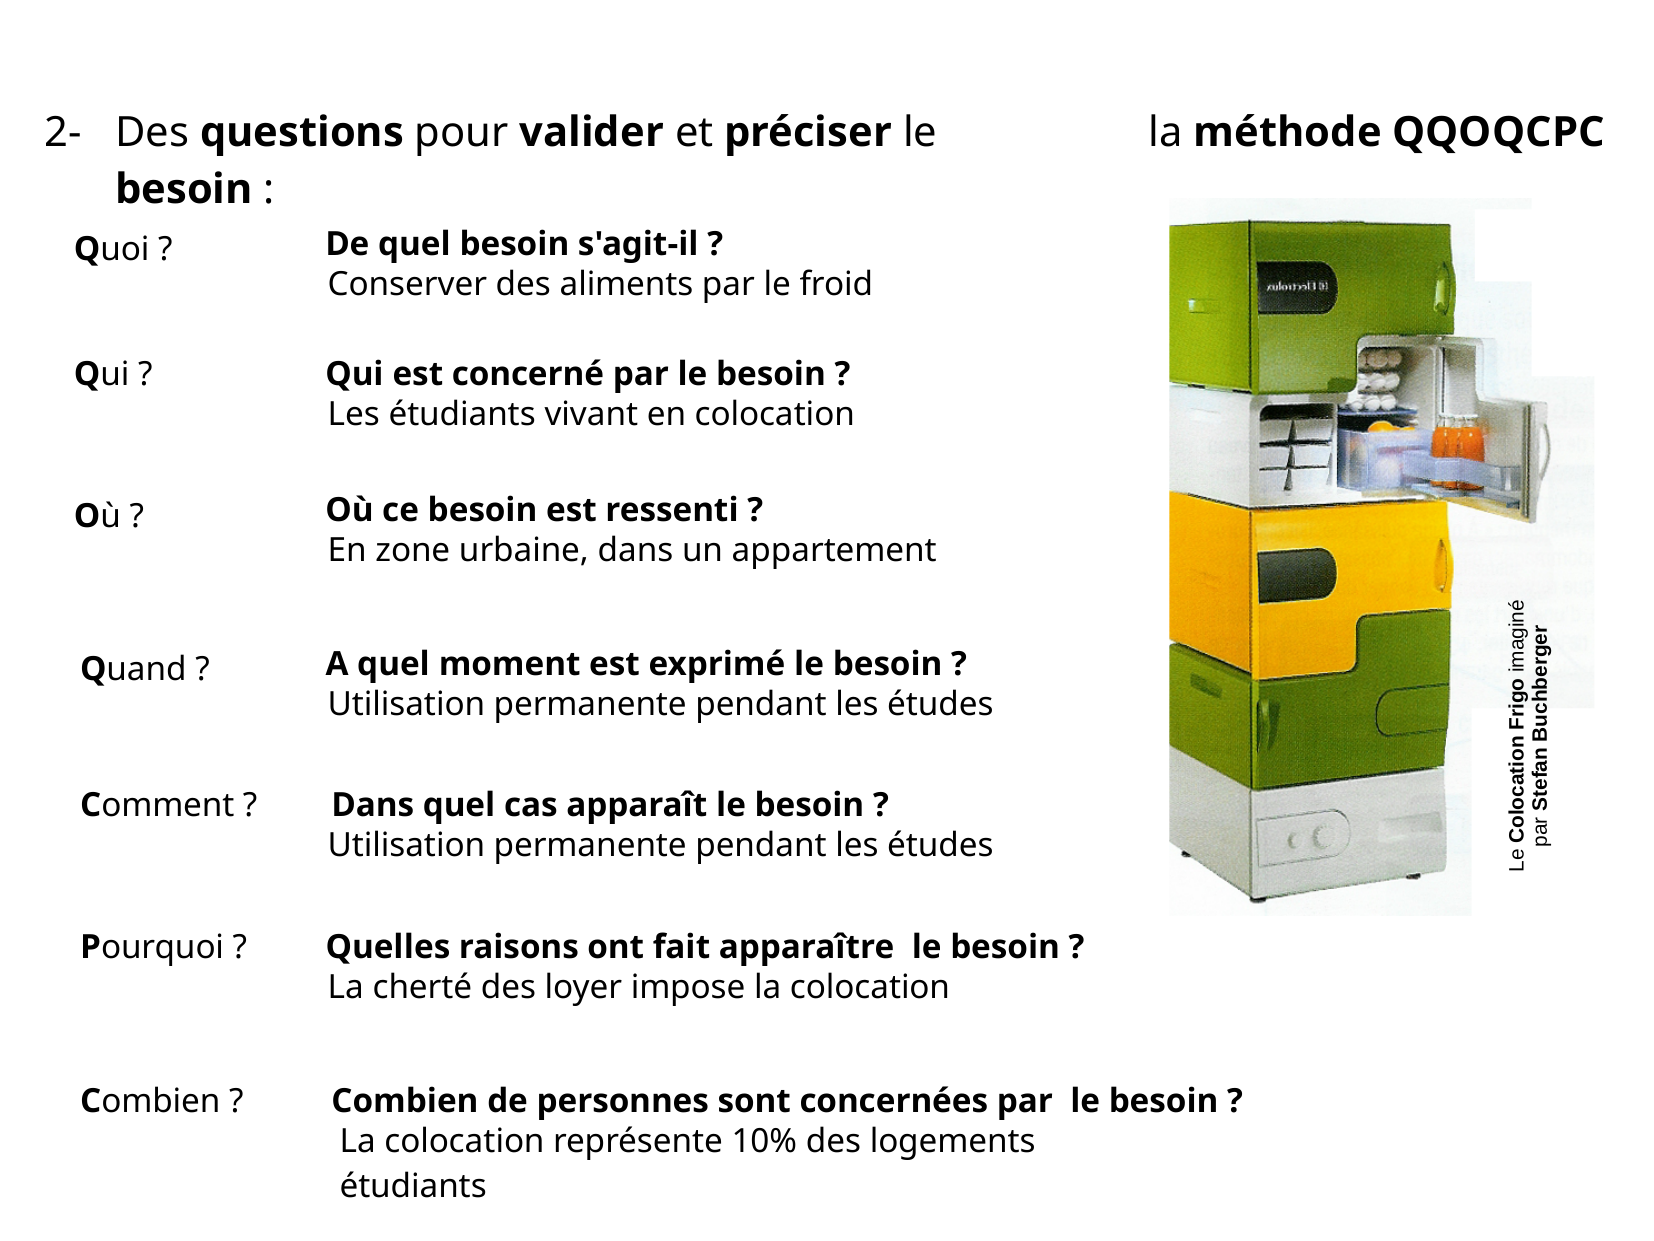

2-
Des questions pour valider et préciser le besoin :
la méthode QQOQCPC
De quel besoin s'agit-il ?
Quoi ?
Conserver des aliments par le froid
Qui ?
Qui est concerné par le besoin ?
Les étudiants vivant en colocation
Où ce besoin est ressenti ?
Où ?
En zone urbaine, dans un appartement
A quel moment est exprimé le besoin ?
Quand ?
Utilisation permanente pendant les études
Le Colocation Frigo imaginé par Stefan Buchberger
Comment ?
Dans quel cas apparaît le besoin ?
Utilisation permanente pendant les études
Pourquoi ?
Quelles raisons ont fait apparaître le besoin ?
La cherté des loyer impose la colocation
Combien ?
Combien de personnes sont concernées par le besoin ?
La colocation représente 10% des logements étudiants